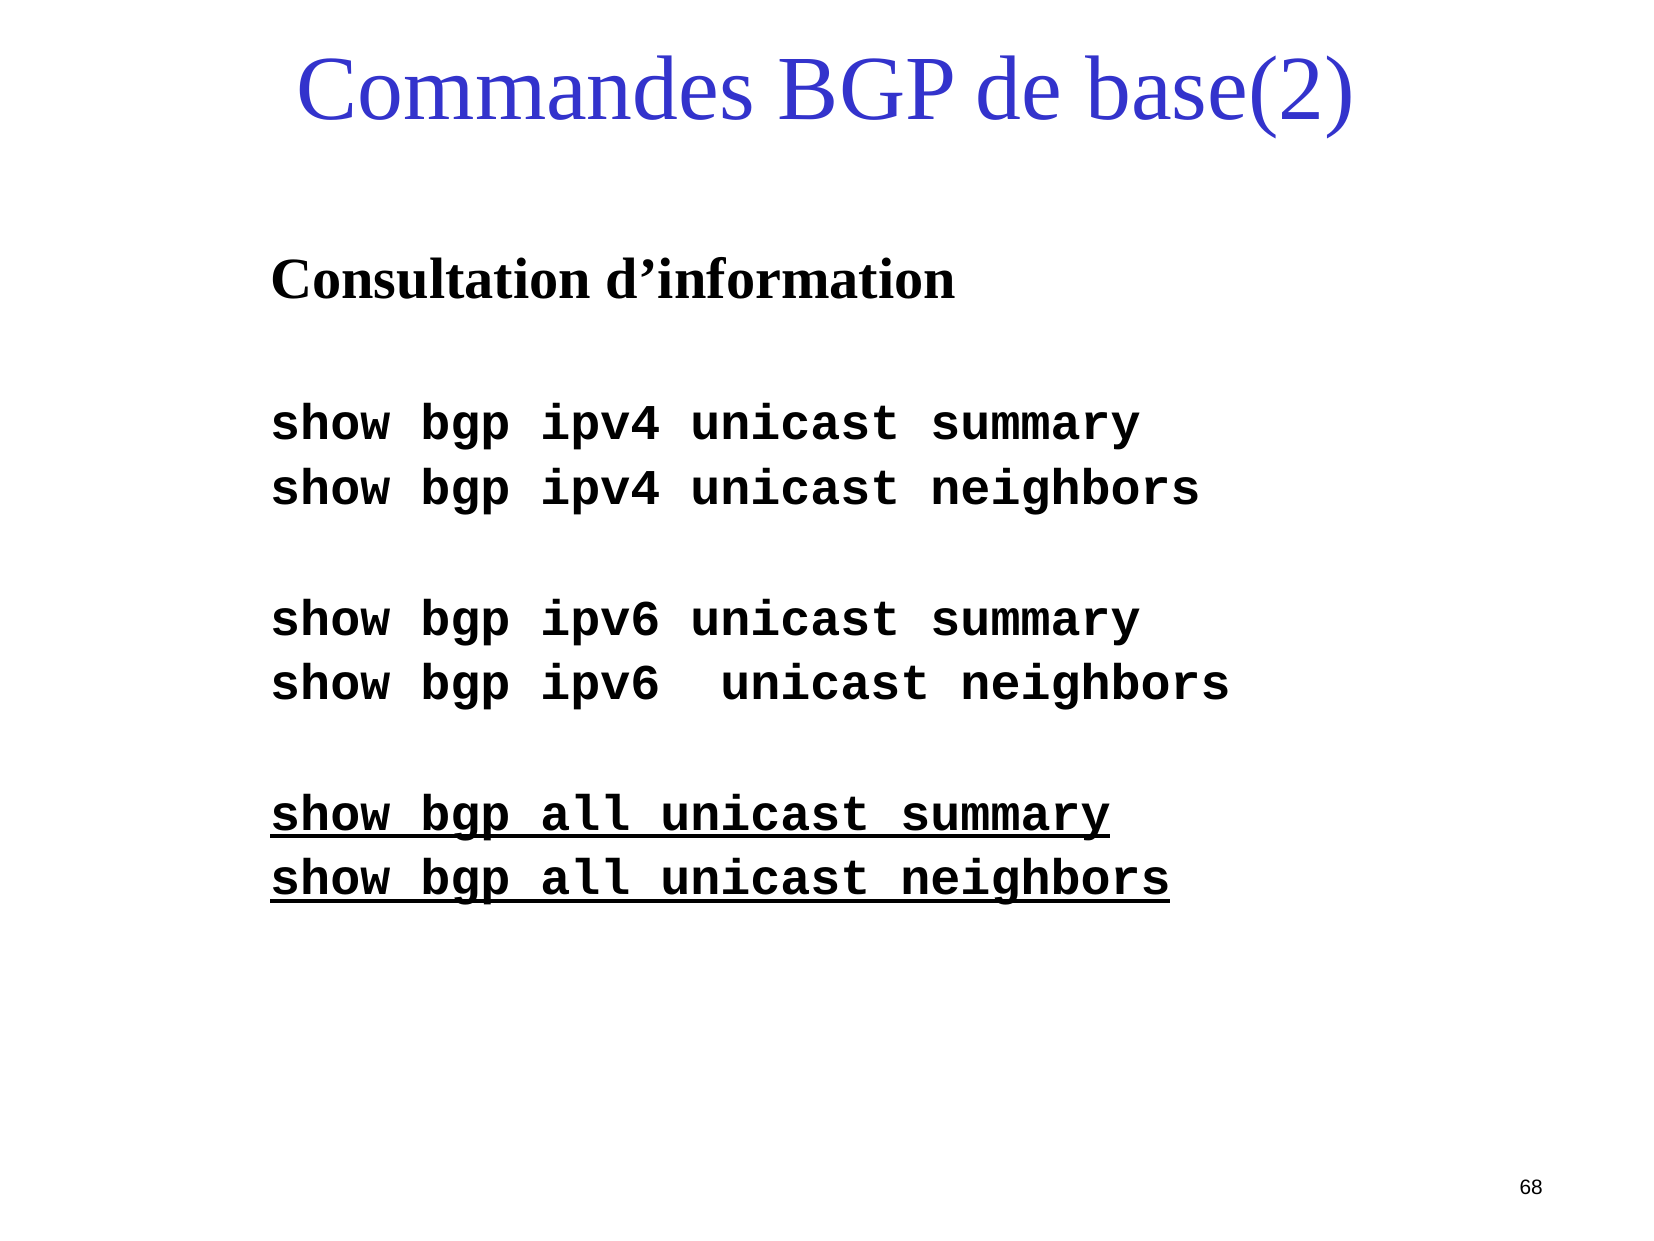

# Commandes BGP de base(2)‏
Consultation d’information
show bgp ipv4 unicast summary
show bgp ipv4 unicast neighbors
show bgp ipv6 unicast summary
show bgp ipv6 unicast neighbors
show bgp all unicast summary
show bgp all unicast neighbors